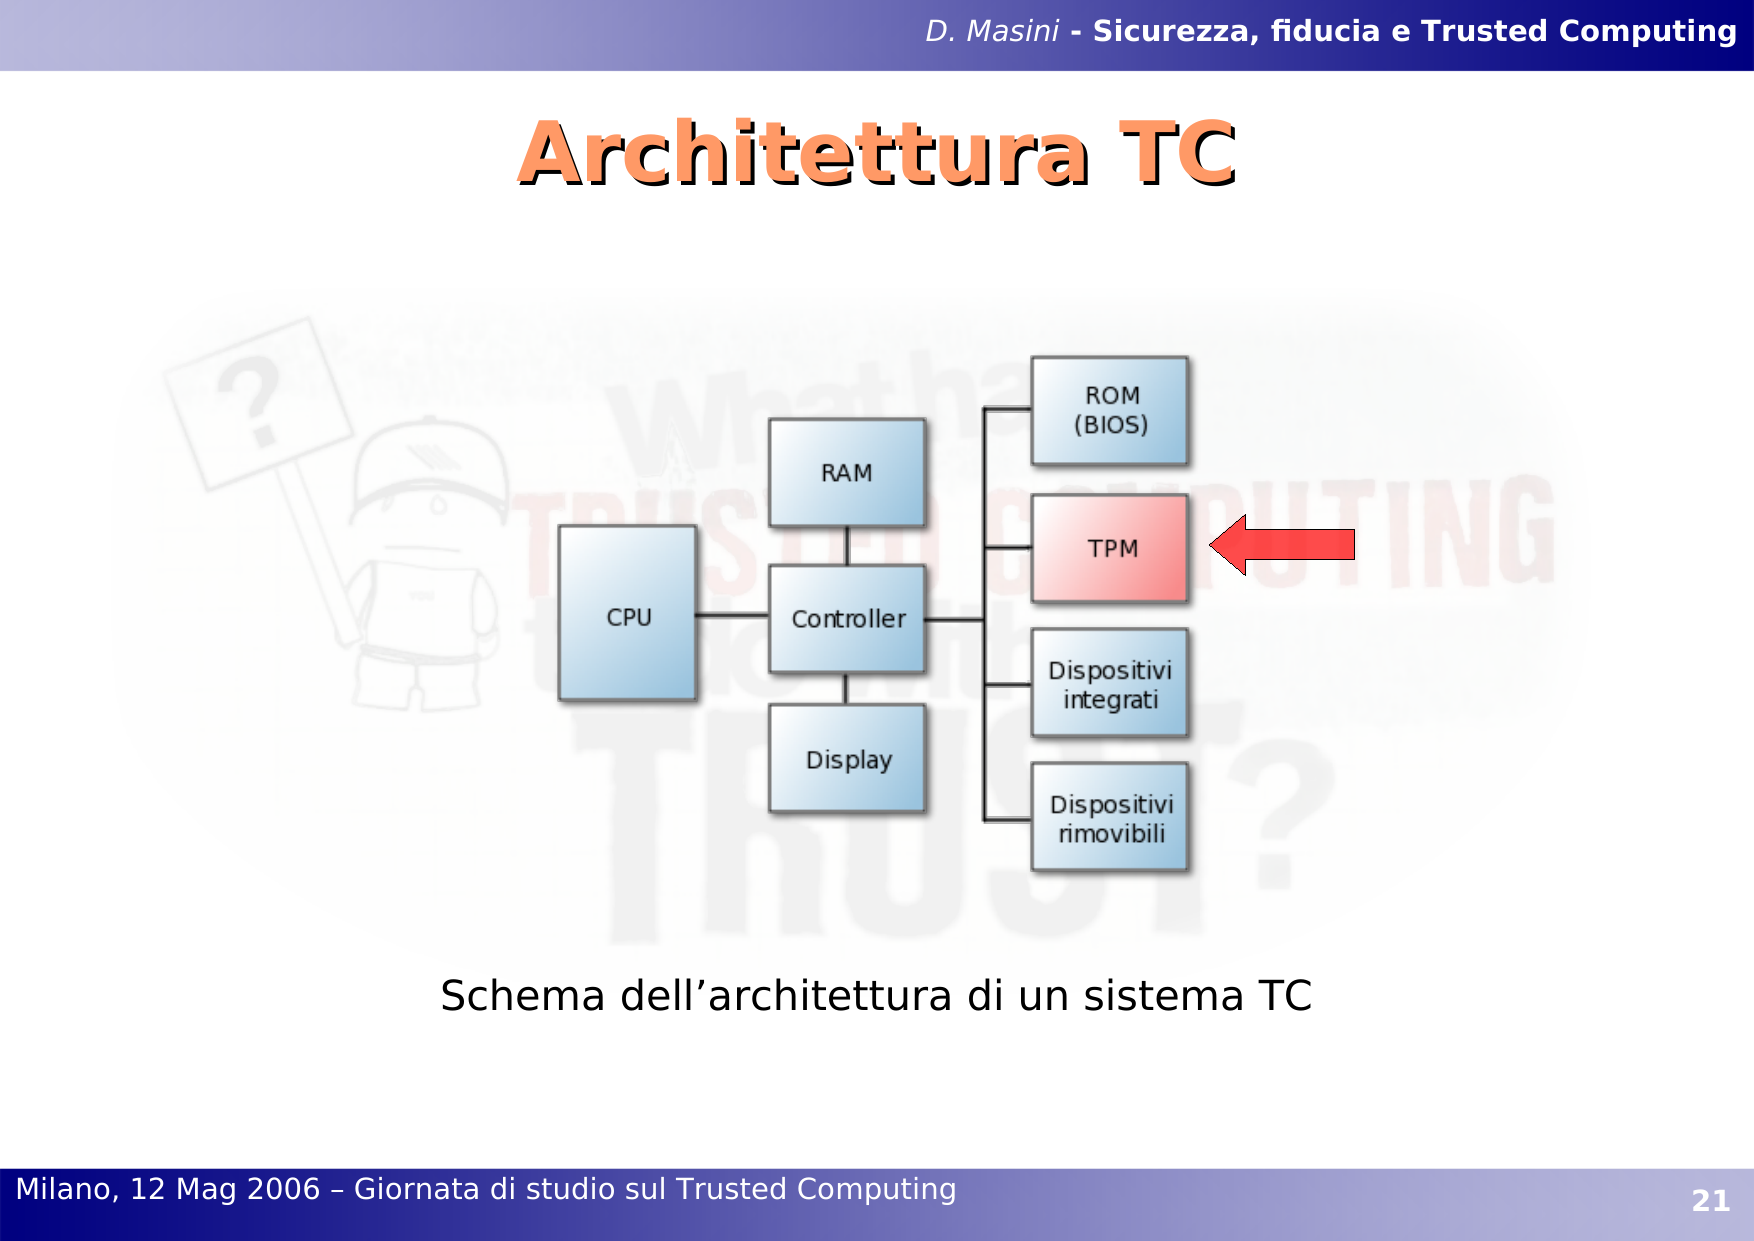

D. Masini - Sicurezza, fiducia e Trusted Computing
# Architettura TC
Schema dell’architettura di un sistema TC
Milano, 12 Mag 2006 – Giornata di studio sul Trusted Computing